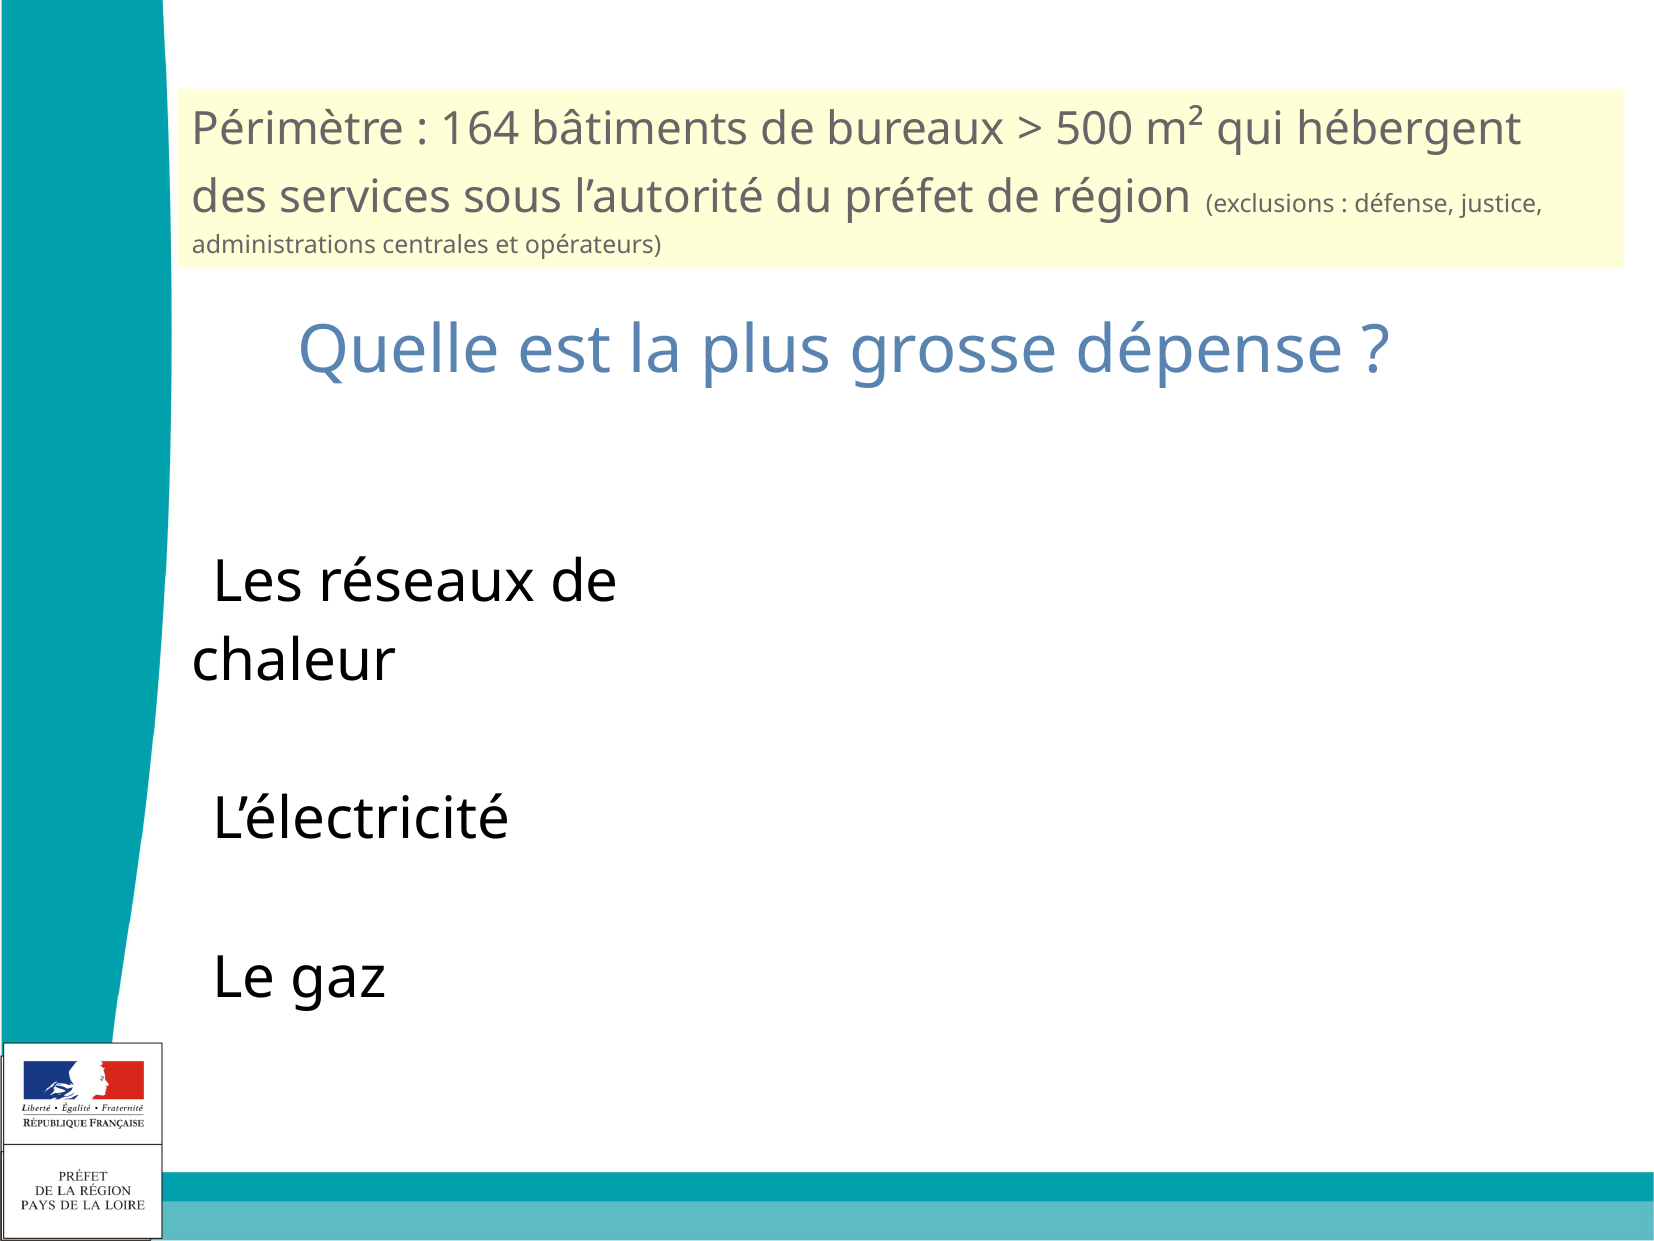

Périmètre : 164 bâtiments de bureaux > 500 m² qui hébergent des services sous l’autorité du préfet de région (exclusions : défense, justice, administrations centrales et opérateurs)
# Quelle est la plus grosse dépense ?
Les réseaux de chaleur
L’électricité
Le gaz